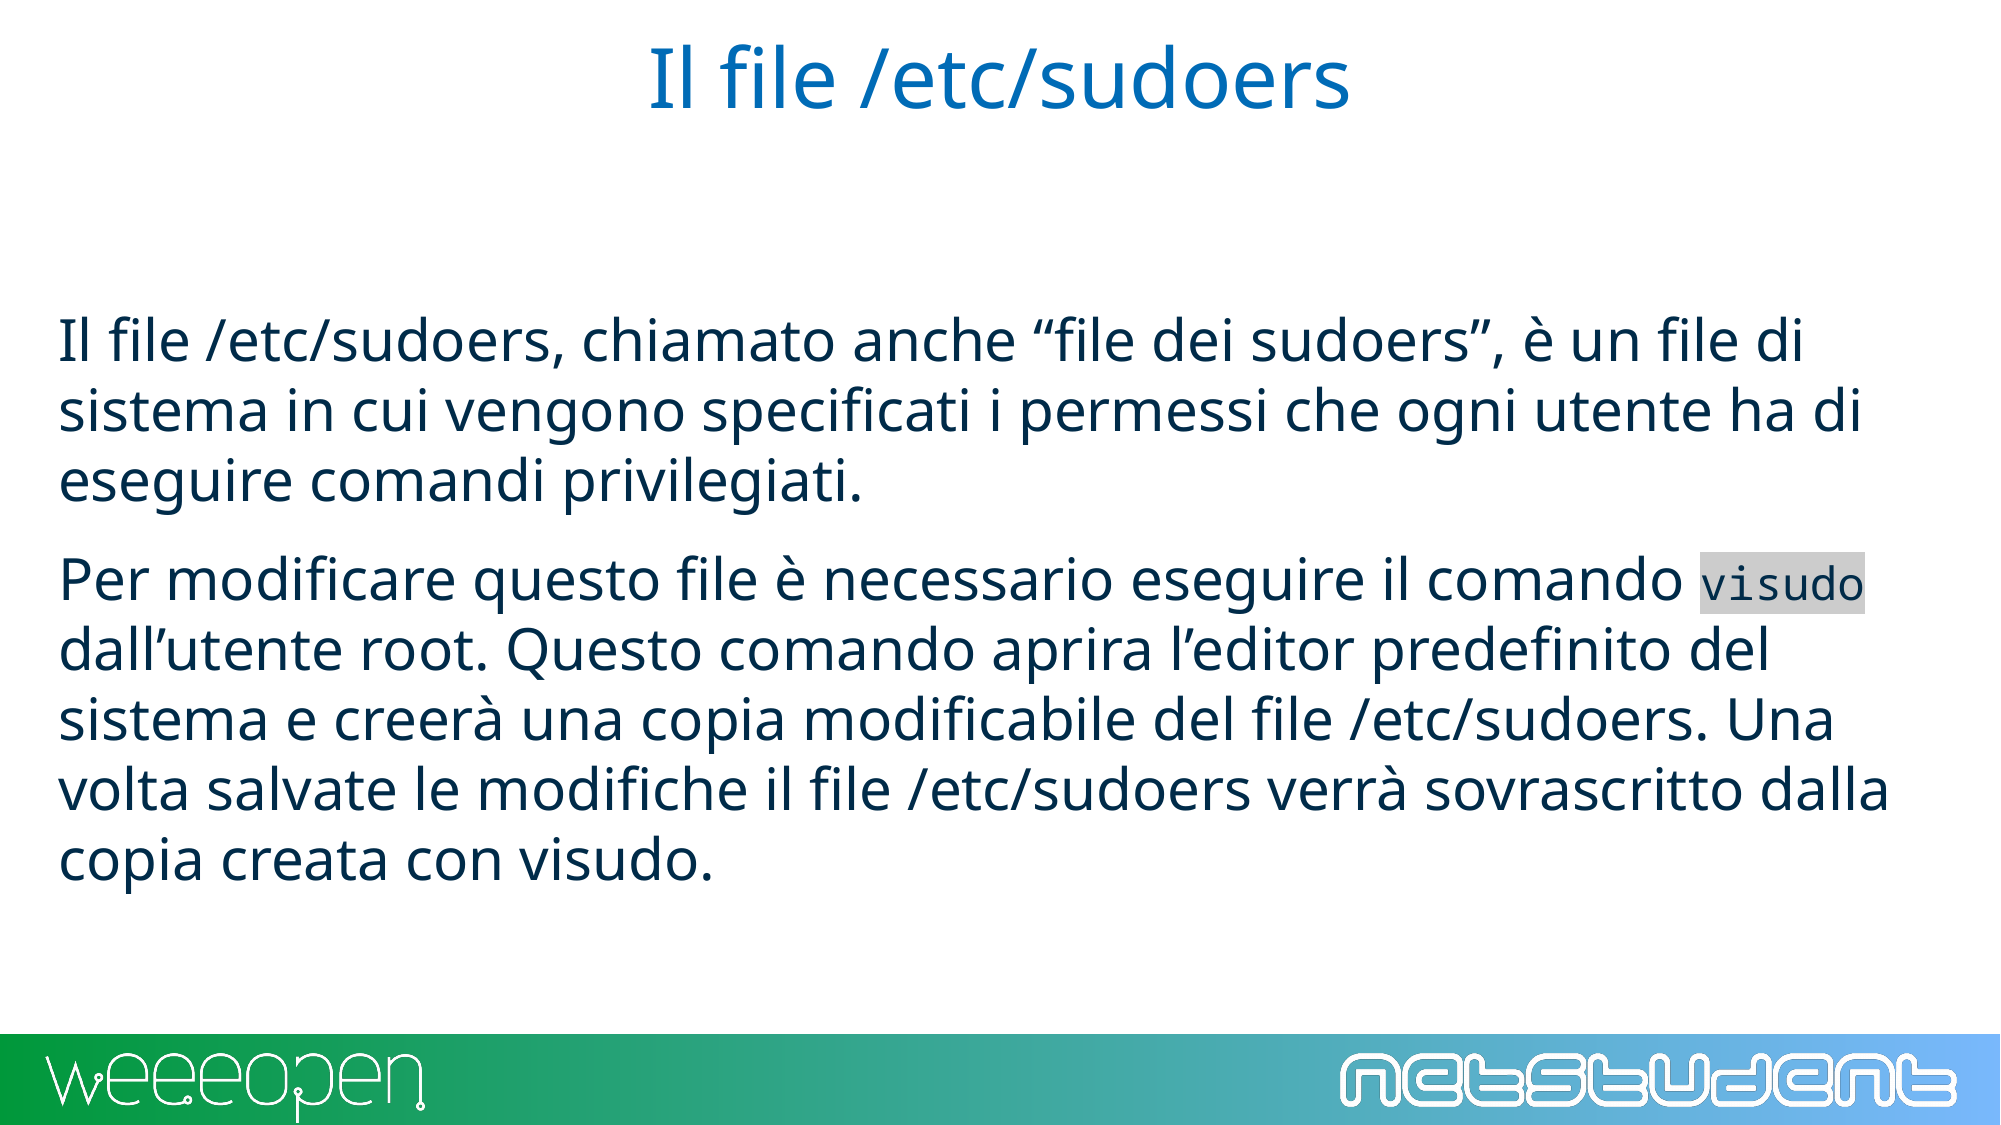

# Il file /etc/sudoers
Il file /etc/sudoers, chiamato anche “file dei sudoers”, è un file di sistema in cui vengono specificati i permessi che ogni utente ha di eseguire comandi privilegiati.
Per modificare questo file è necessario eseguire il comando visudo dall’utente root. Questo comando aprira l’editor predefinito del sistema e creerà una copia modificabile del file /etc/sudoers. Una volta salvate le modifiche il file /etc/sudoers verrà sovrascritto dalla copia creata con visudo.